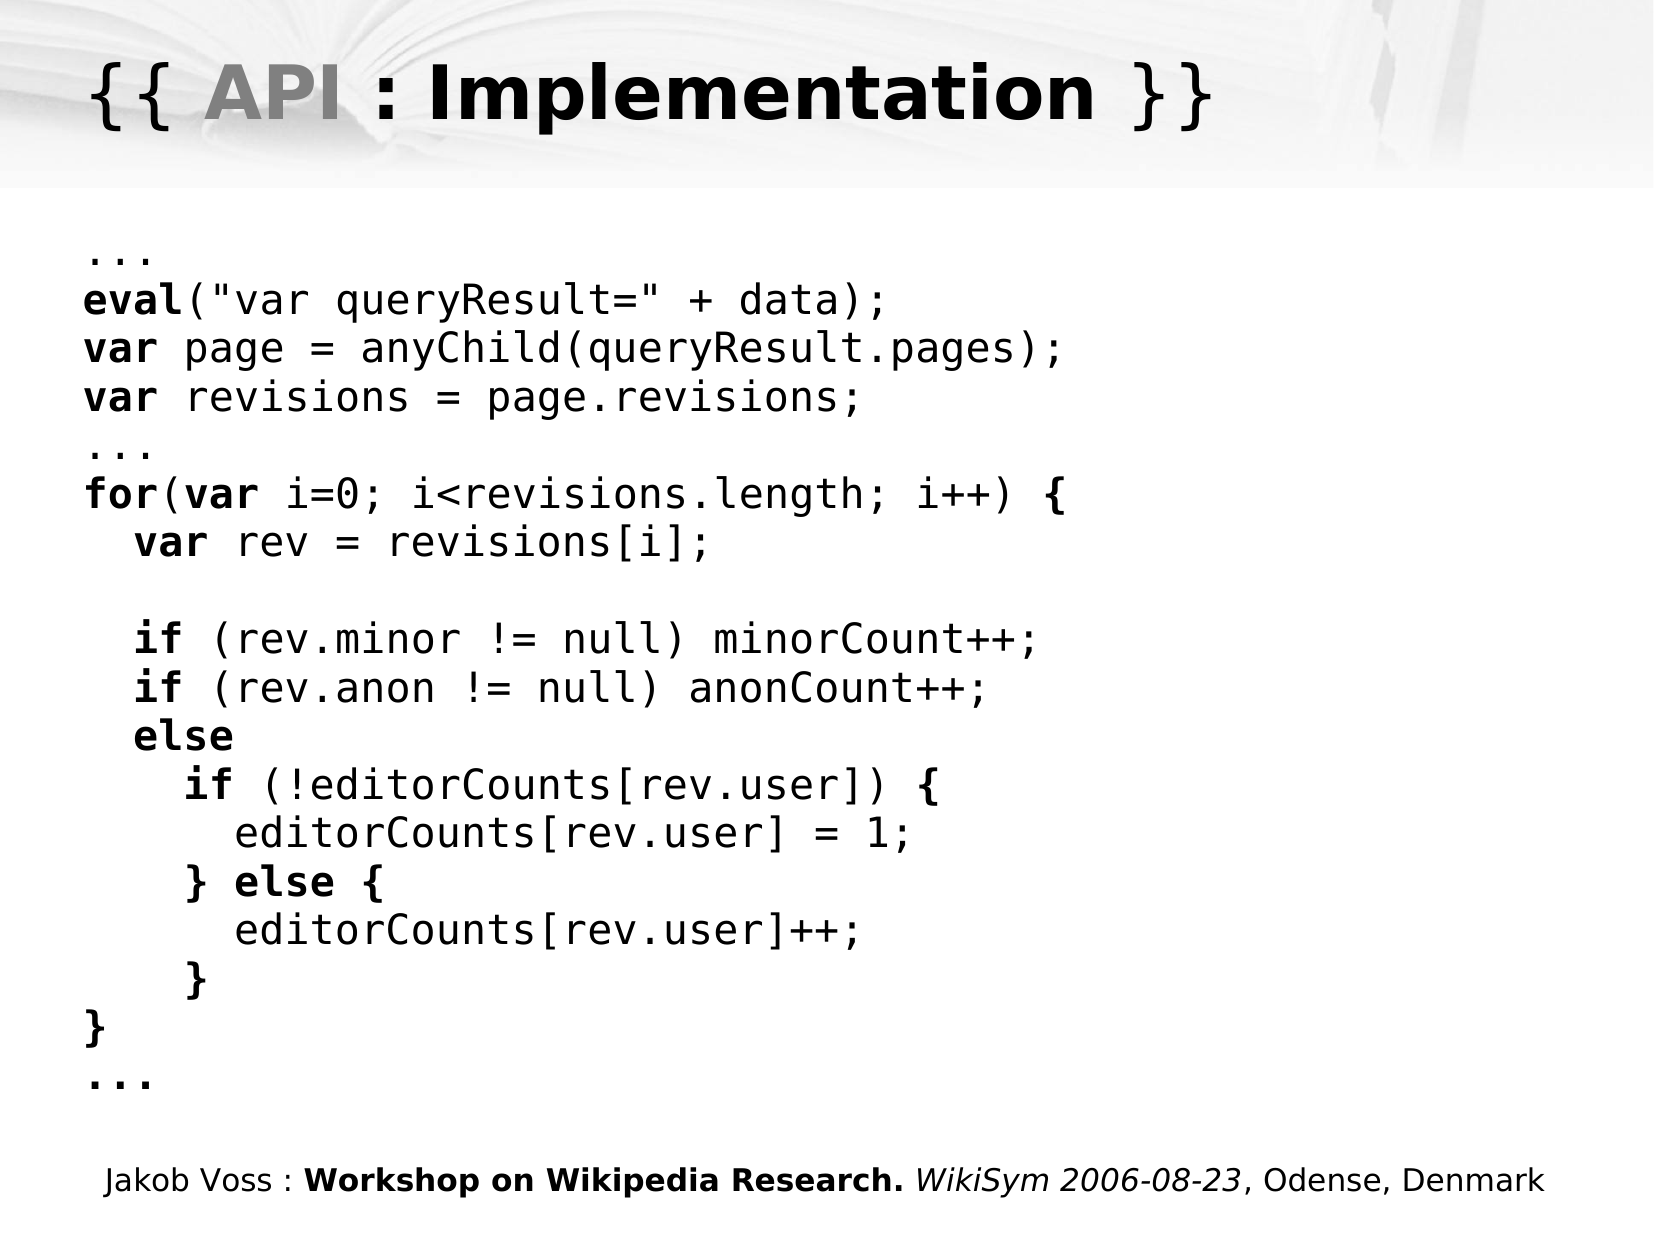

# {{ API : Implementation }}
...
eval("var queryResult=" + data);
var page = anyChild(queryResult.pages);
var revisions = page.revisions;
...
for(var i=0; i<revisions.length; i++) {
 var rev = revisions[i];
 if (rev.minor != null) minorCount++;
 if (rev.anon != null) anonCount++;
 else
 if (!editorCounts[rev.user]) {
 editorCounts[rev.user] = 1;
 } else {
 editorCounts[rev.user]++;
 }
}
...